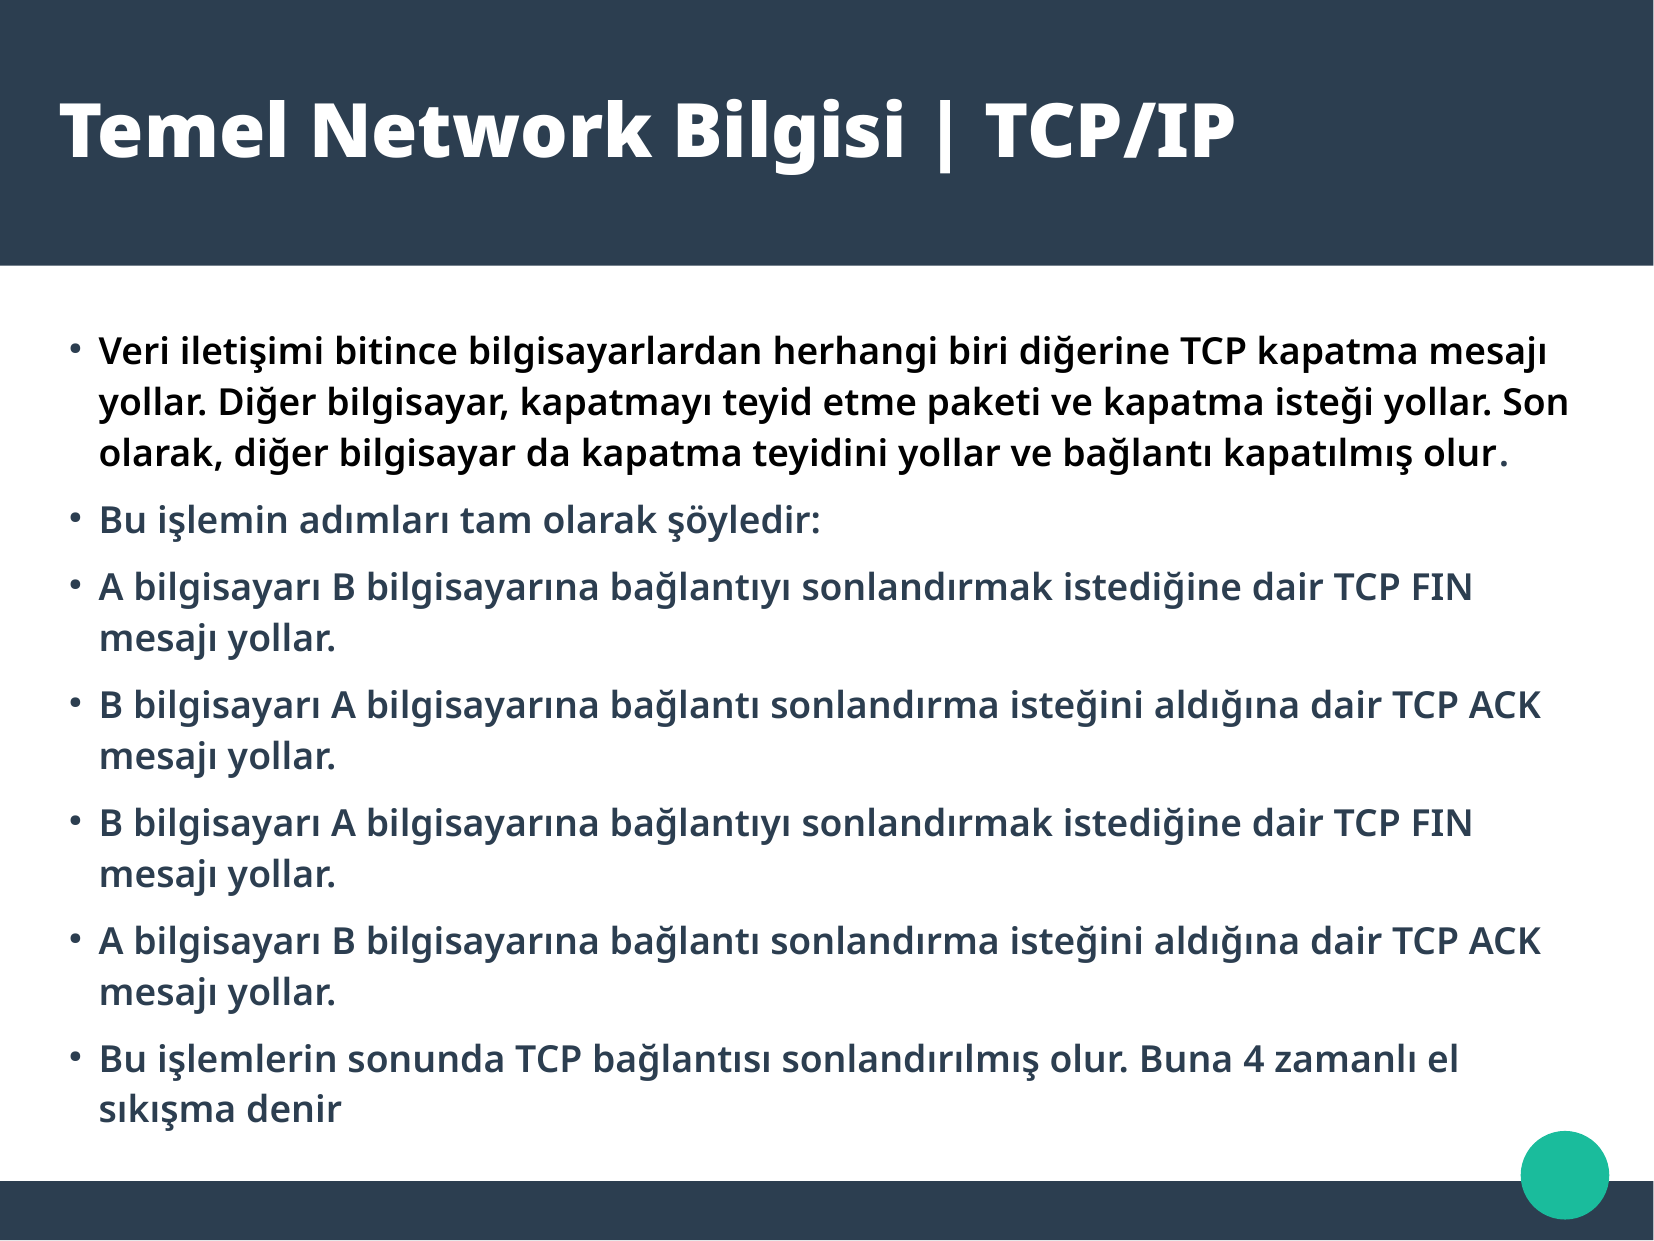

# Temel Network Bilgisi | TCP/IP
Veri iletişimi bitince bilgisayarlardan herhangi biri diğerine TCP kapatma mesajı yollar. Diğer bilgisayar, kapatmayı teyid etme paketi ve kapatma isteği yollar. Son olarak, diğer bilgisayar da kapatma teyidini yollar ve bağlantı kapatılmış olur.
Bu işlemin adımları tam olarak şöyledir:
A bilgisayarı B bilgisayarına bağlantıyı sonlandırmak istediğine dair TCP FIN mesajı yollar.
B bilgisayarı A bilgisayarına bağlantı sonlandırma isteğini aldığına dair TCP ACK mesajı yollar.
B bilgisayarı A bilgisayarına bağlantıyı sonlandırmak istediğine dair TCP FIN mesajı yollar.
A bilgisayarı B bilgisayarına bağlantı sonlandırma isteğini aldığına dair TCP ACK mesajı yollar.
Bu işlemlerin sonunda TCP bağlantısı sonlandırılmış olur. Buna 4 zamanlı el sıkışma denir